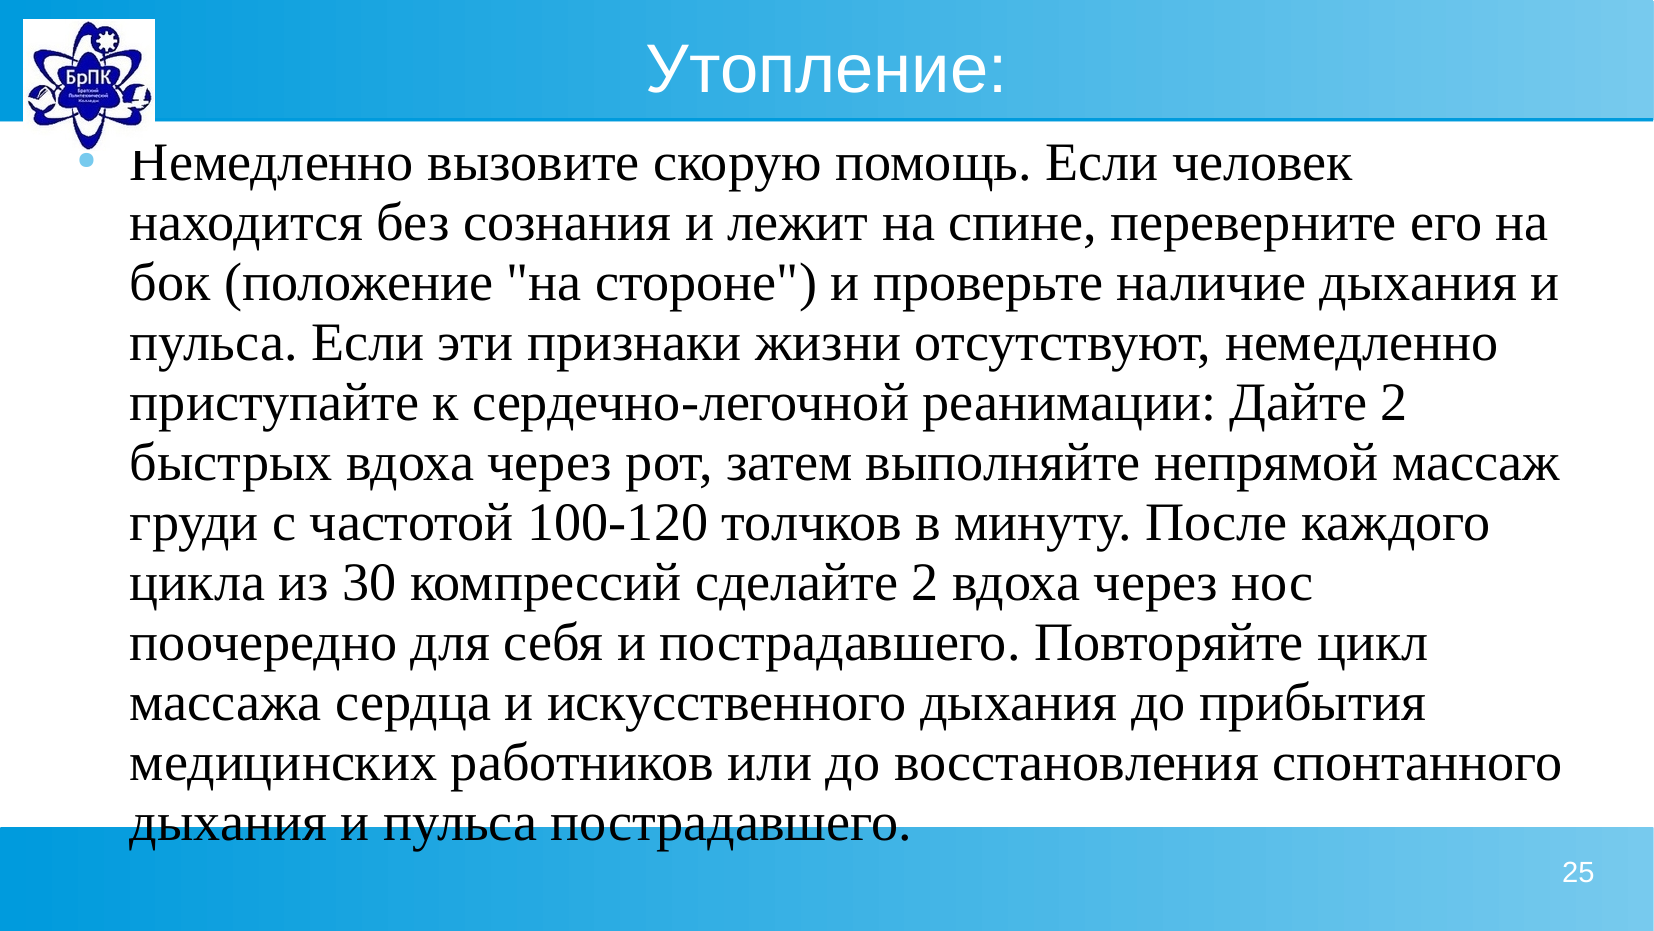

# Утопление:
Немедленно вызовите скорую помощь. Если человек находится без сознания и лежит на спине, переверните его на бок (положение "на стороне") и проверьте наличие дыхания и пульса. Если эти признаки жизни отсутствуют, немедленно приступайте к сердечно-легочной реанимации: Дайте 2 быстрых вдоха через рот, затем выполняйте непрямой массаж груди с частотой 100-120 толчков в минуту. После каждого цикла из 30 компрессий сделайте 2 вдоха через нос поочередно для себя и пострадавшего. Повторяйте цикл массажа сердца и искусственного дыхания до прибытия медицинских работников или до восстановления спонтанного дыхания и пульса пострадавшего.
25